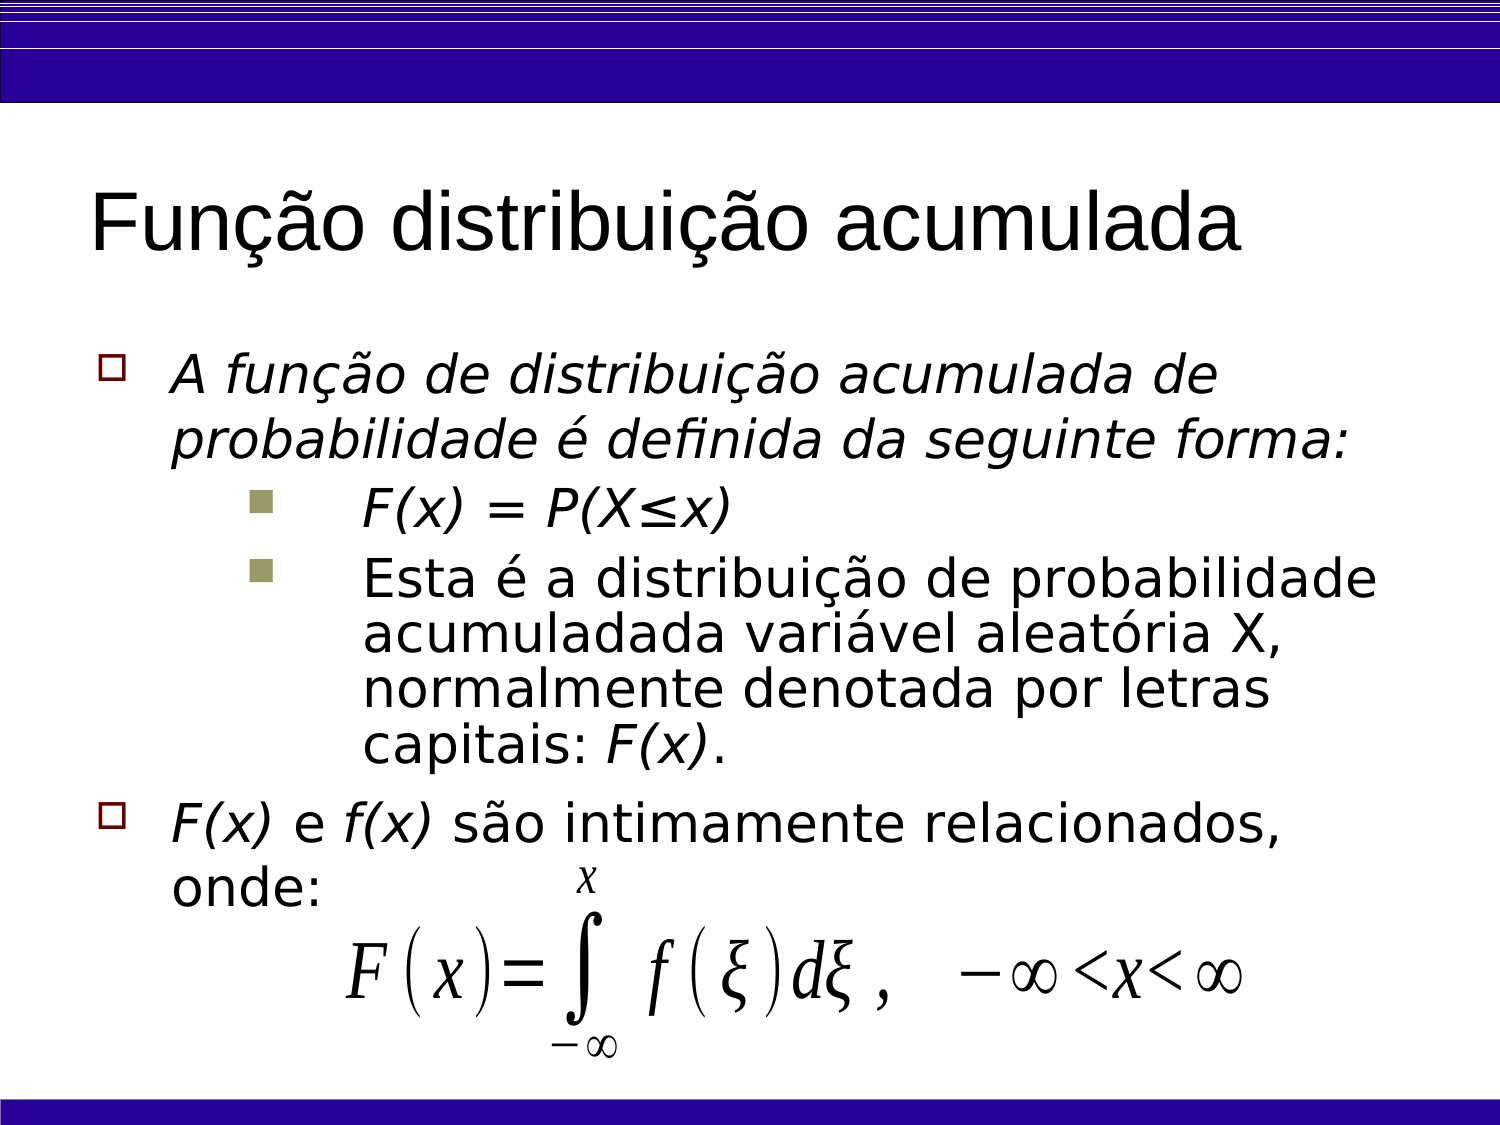

# Função distribuição acumulada
A função de distribuição acumulada de probabilidade é definida da seguinte forma:
F(x) = P(X≤x)
Esta é a distribuição de probabilidade acumuladada variável aleatória X, normalmente denotada por letras capitais: F(x).
F(x) e f(x) são intimamente relacionados, onde: